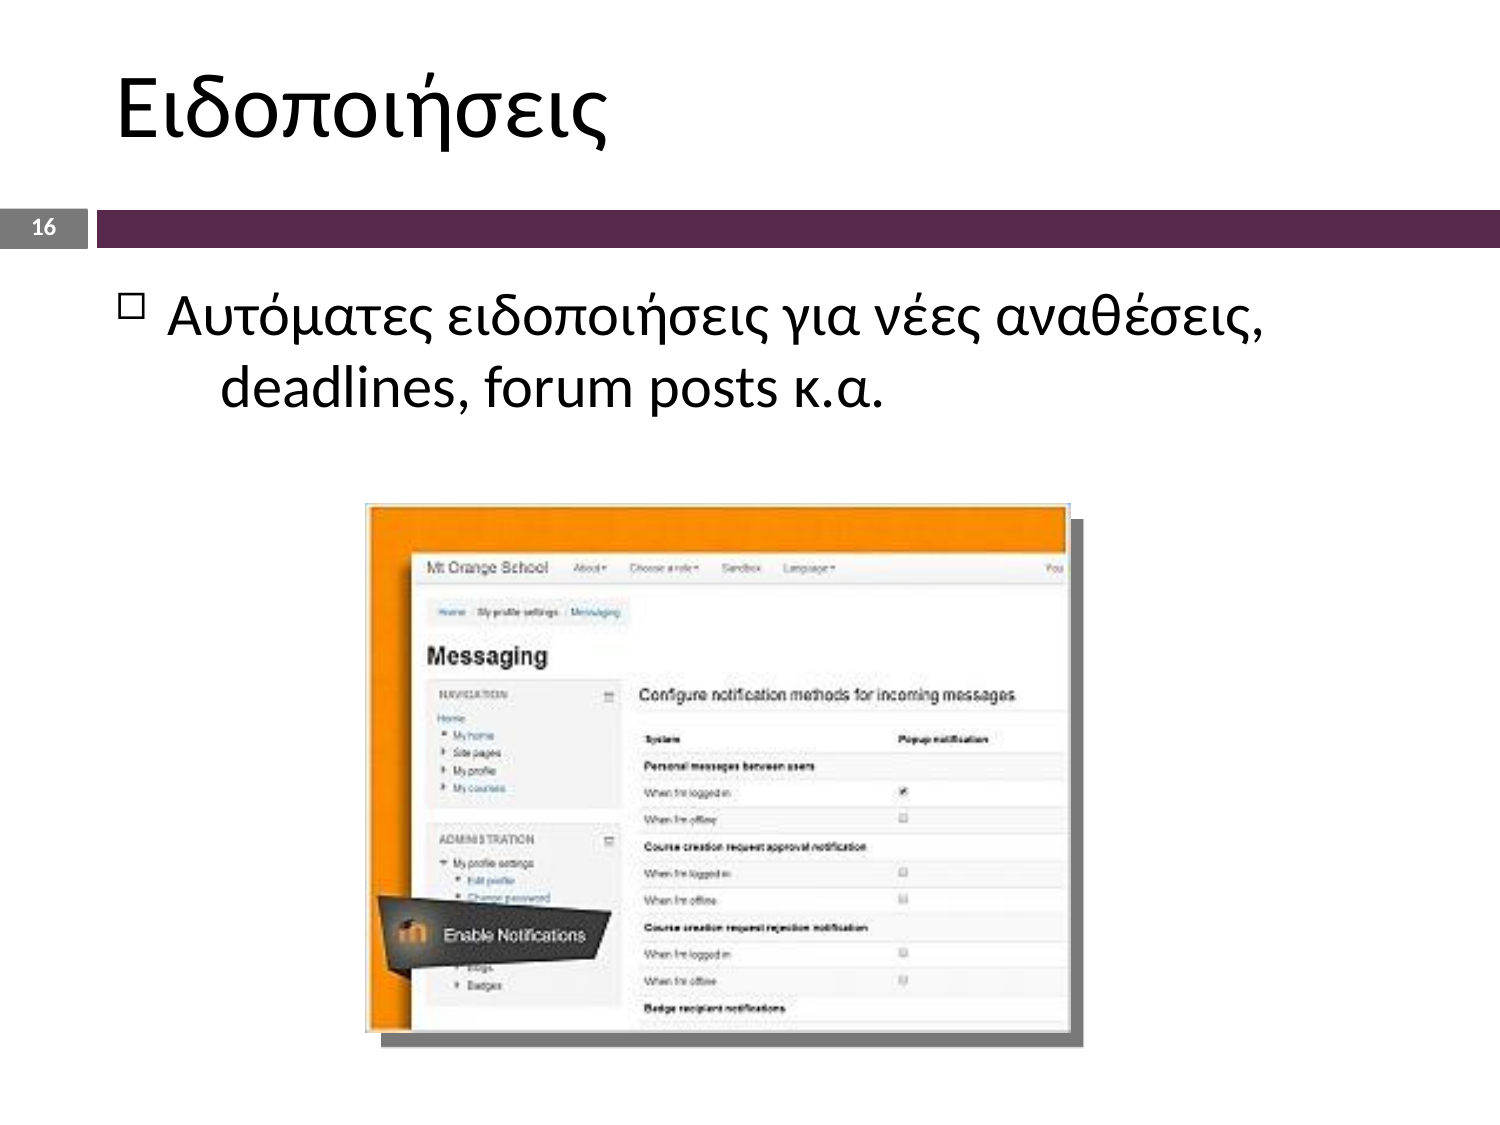

# Ειδοποιήσεις
Αυτόματες ειδοποιήσεις για νέες αναθέσεις, deadlines, forum posts κ.α.